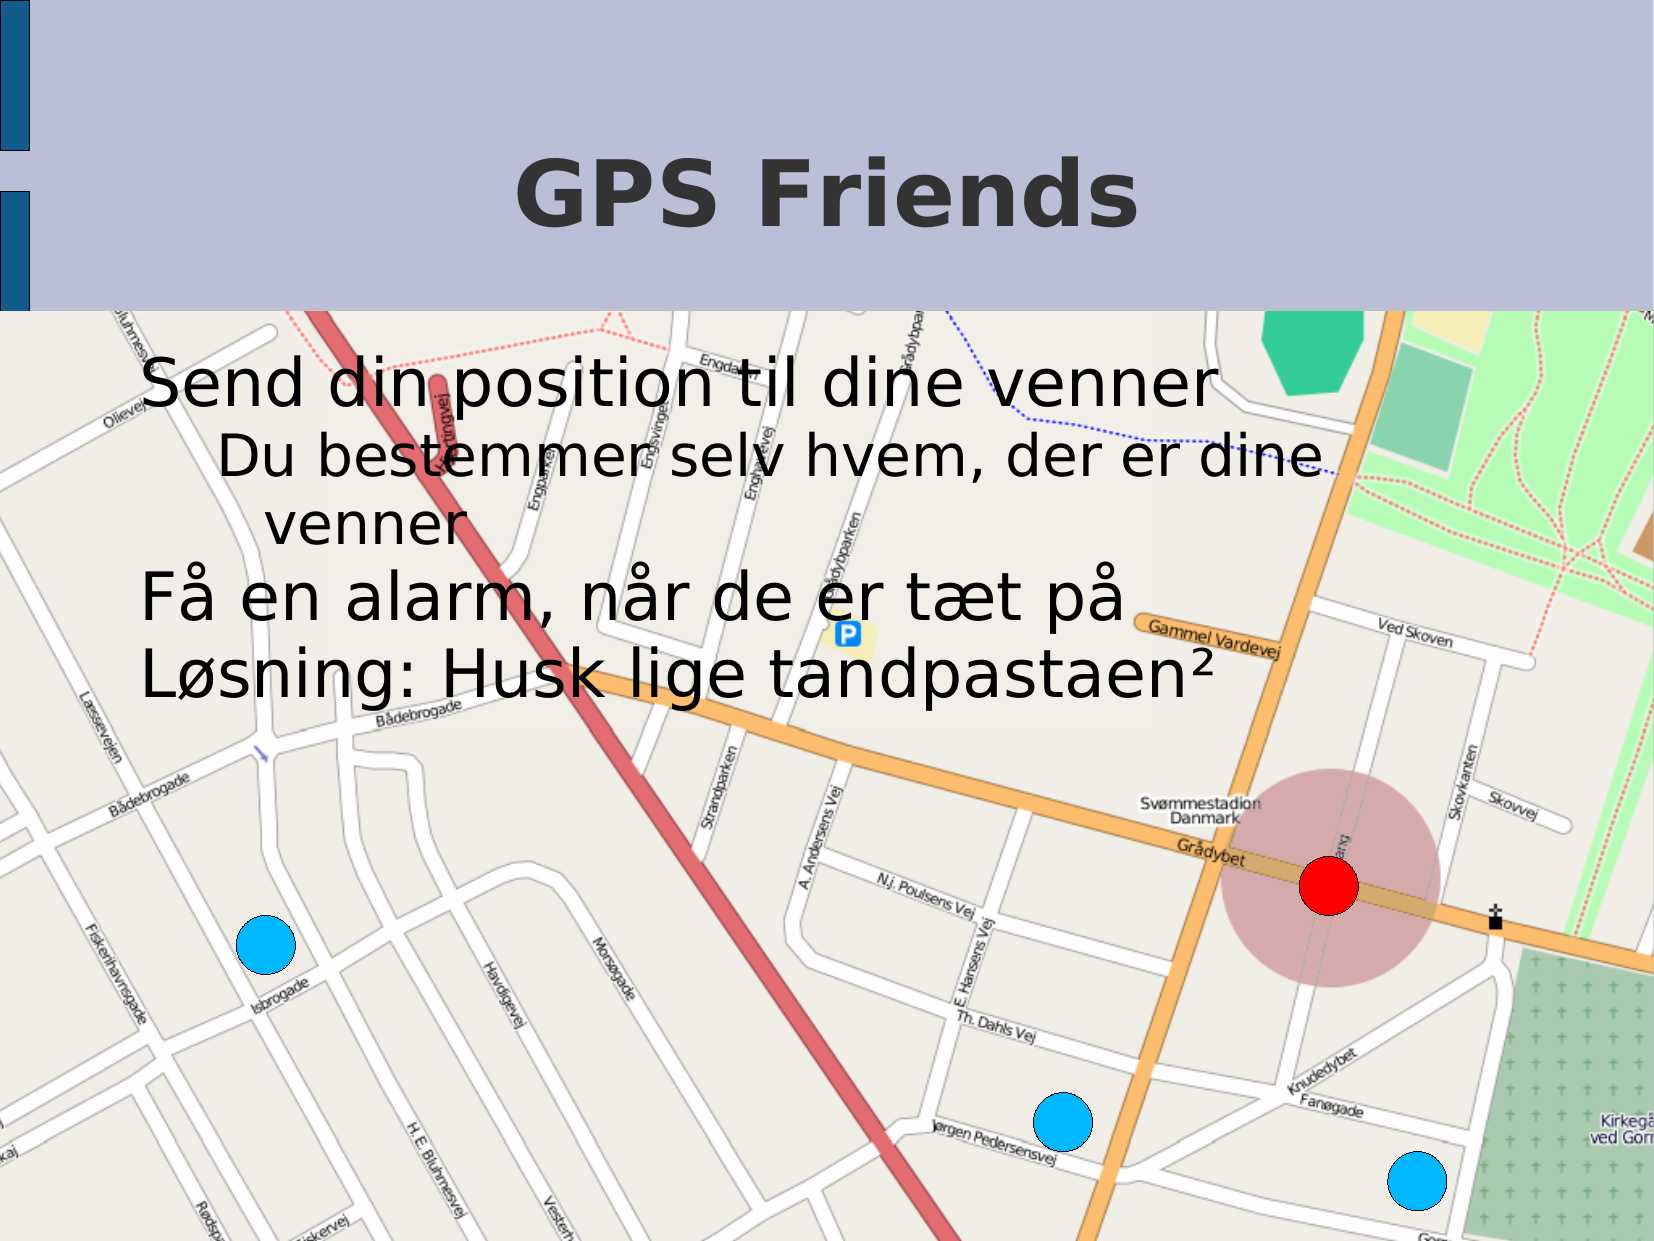

# GPS Friends
Send din position til dine venner
Du bestemmer selv hvem, der er dine venner
Få en alarm, når de er tæt på
Løsning: Husk lige tandpastaen²